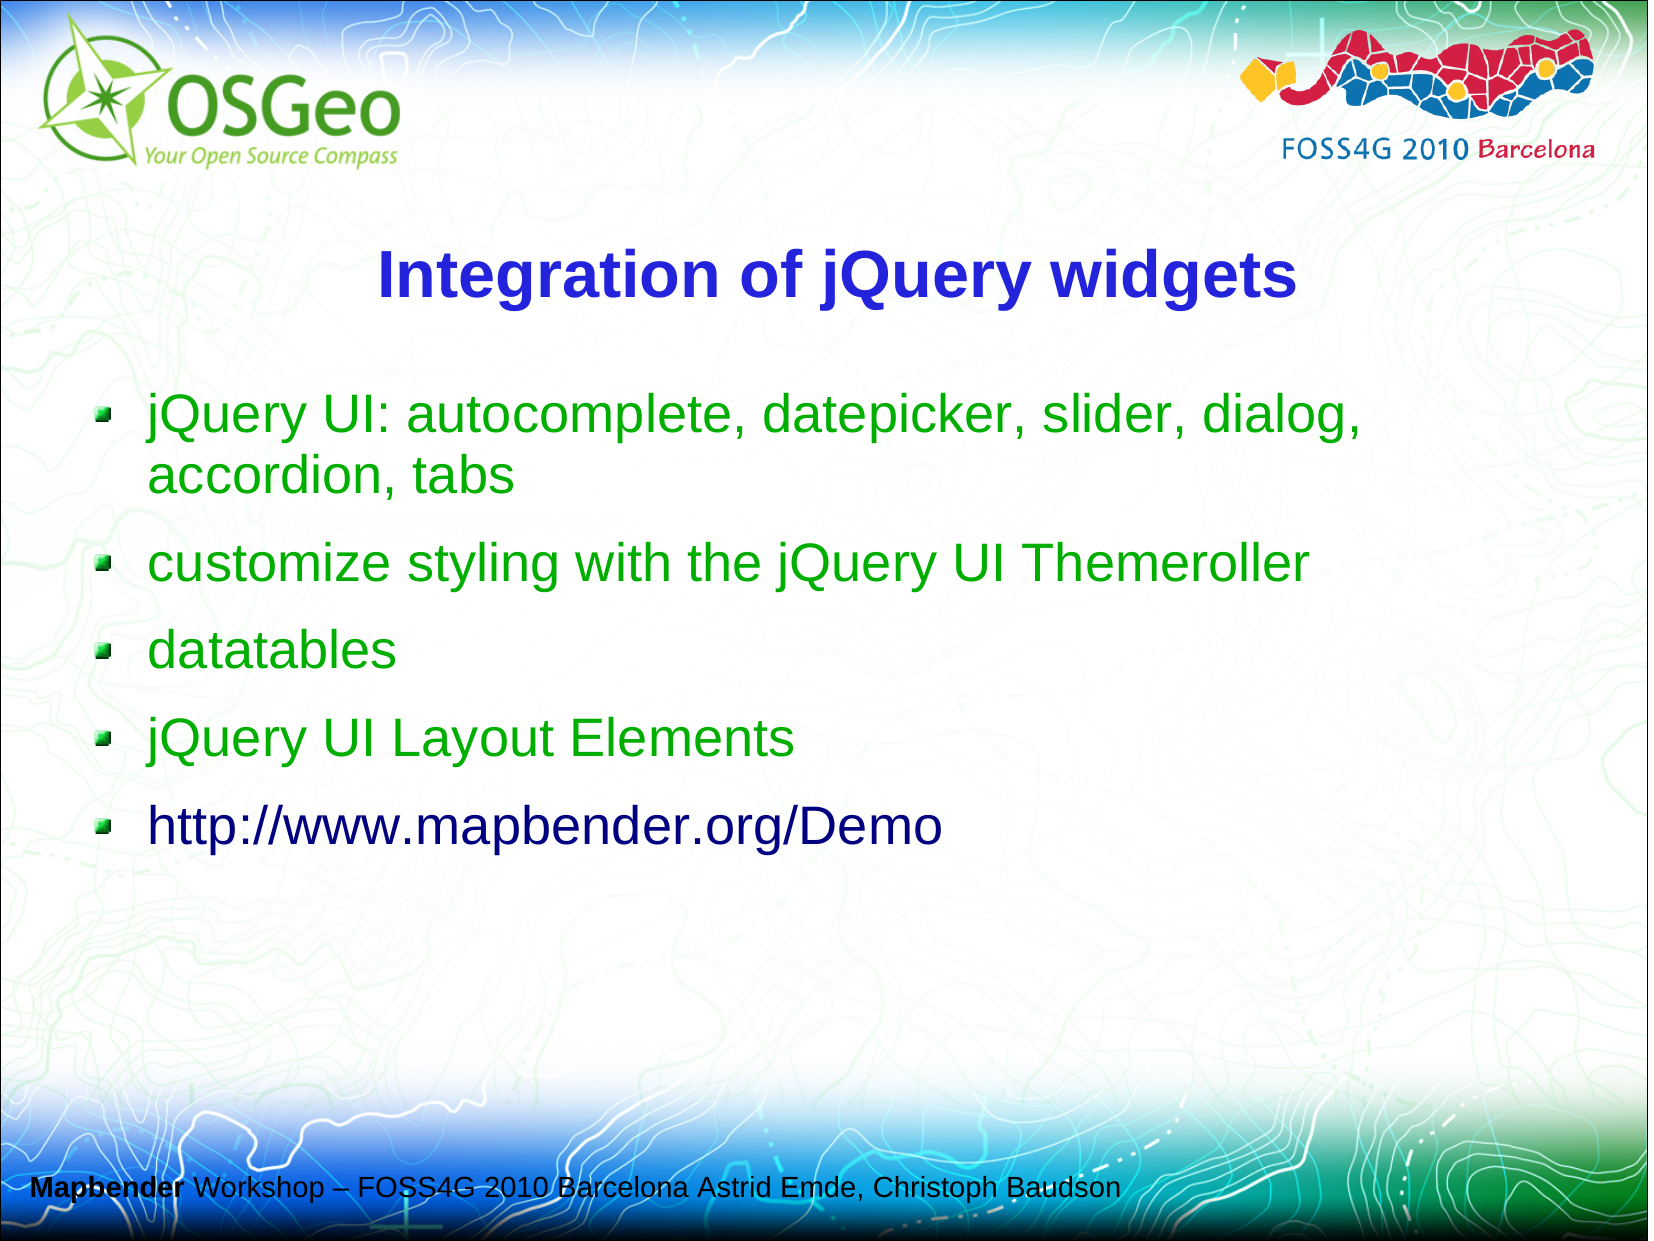

# Integration of jQuery widgets
jQuery UI: autocomplete, datepicker, slider, dialog, accordion, tabs
customize styling with the jQuery UI Themeroller
datatables
jQuery UI Layout Elements
http://www.mapbender.org/Demo